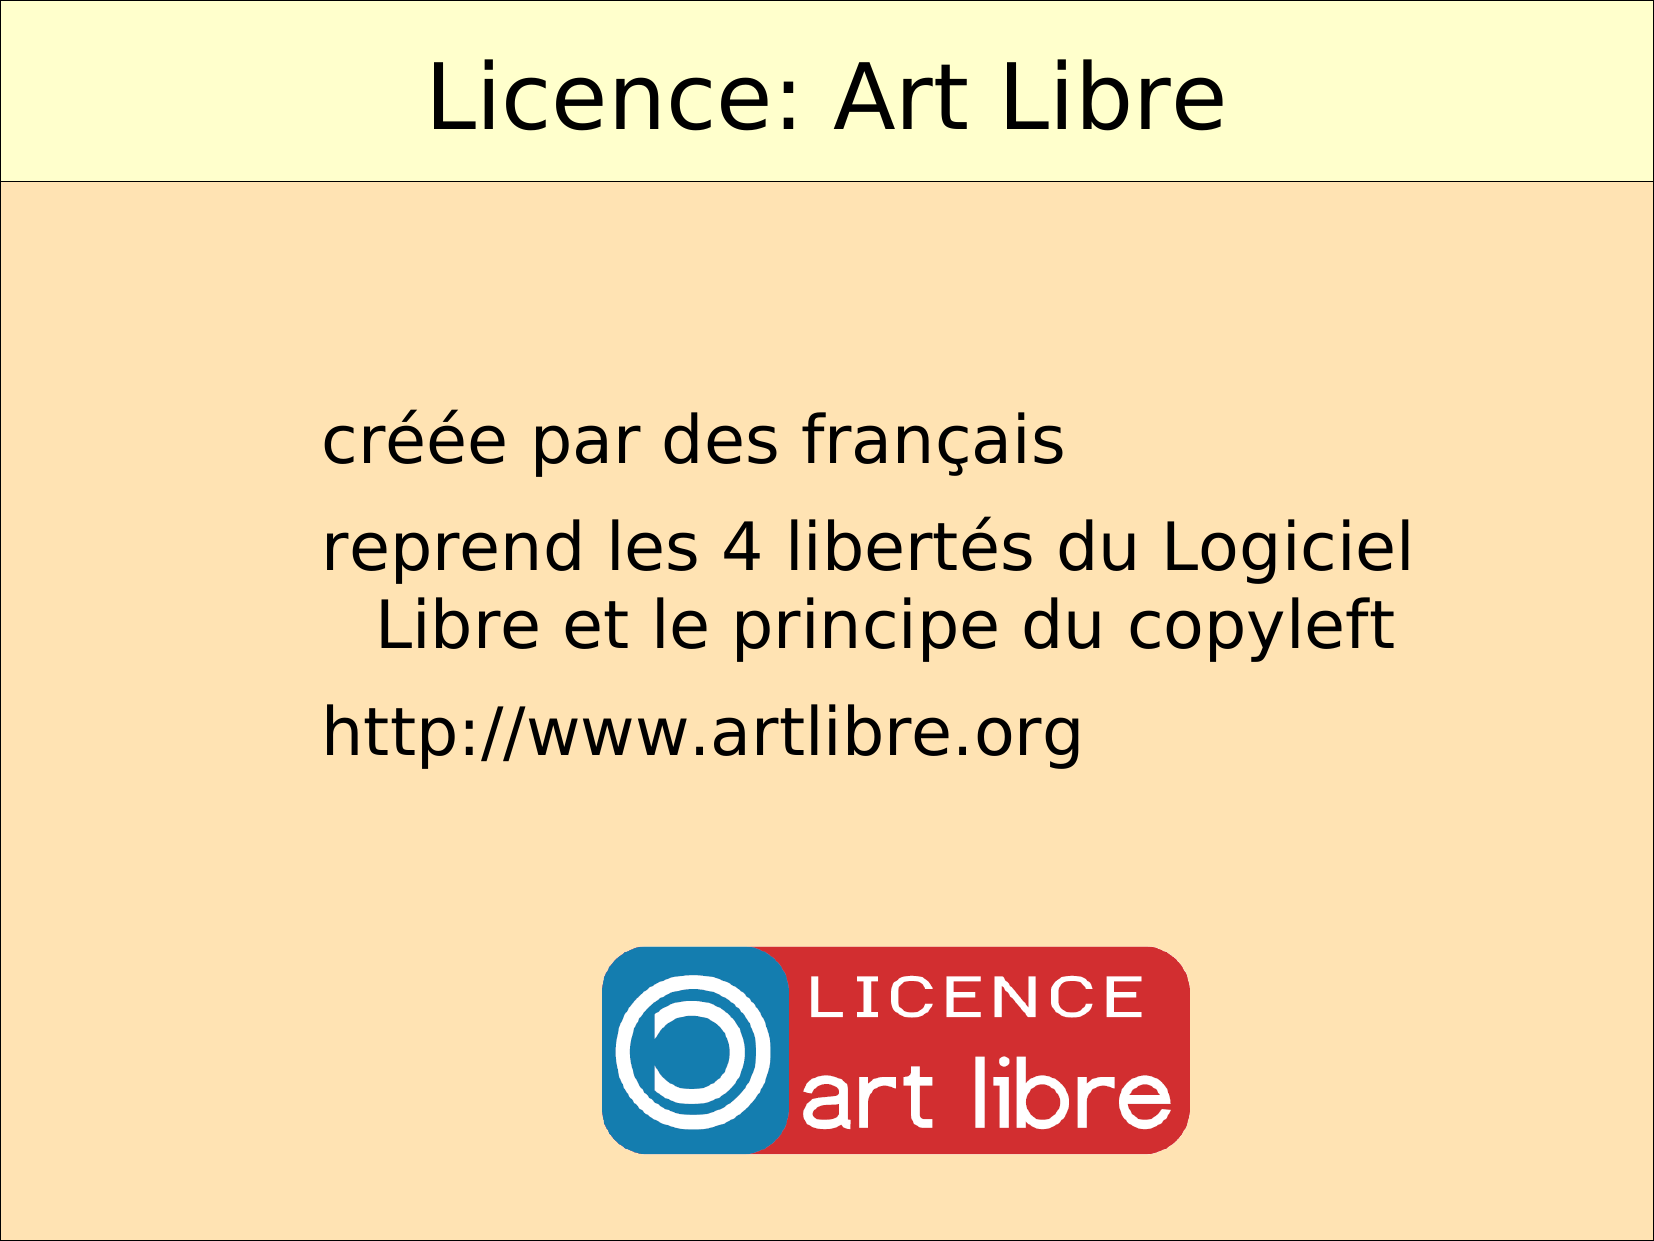

# Licence: Art Libre
créée par des français
reprend les 4 libertés du Logiciel Libre et le principe du copyleft
http://www.artlibre.org